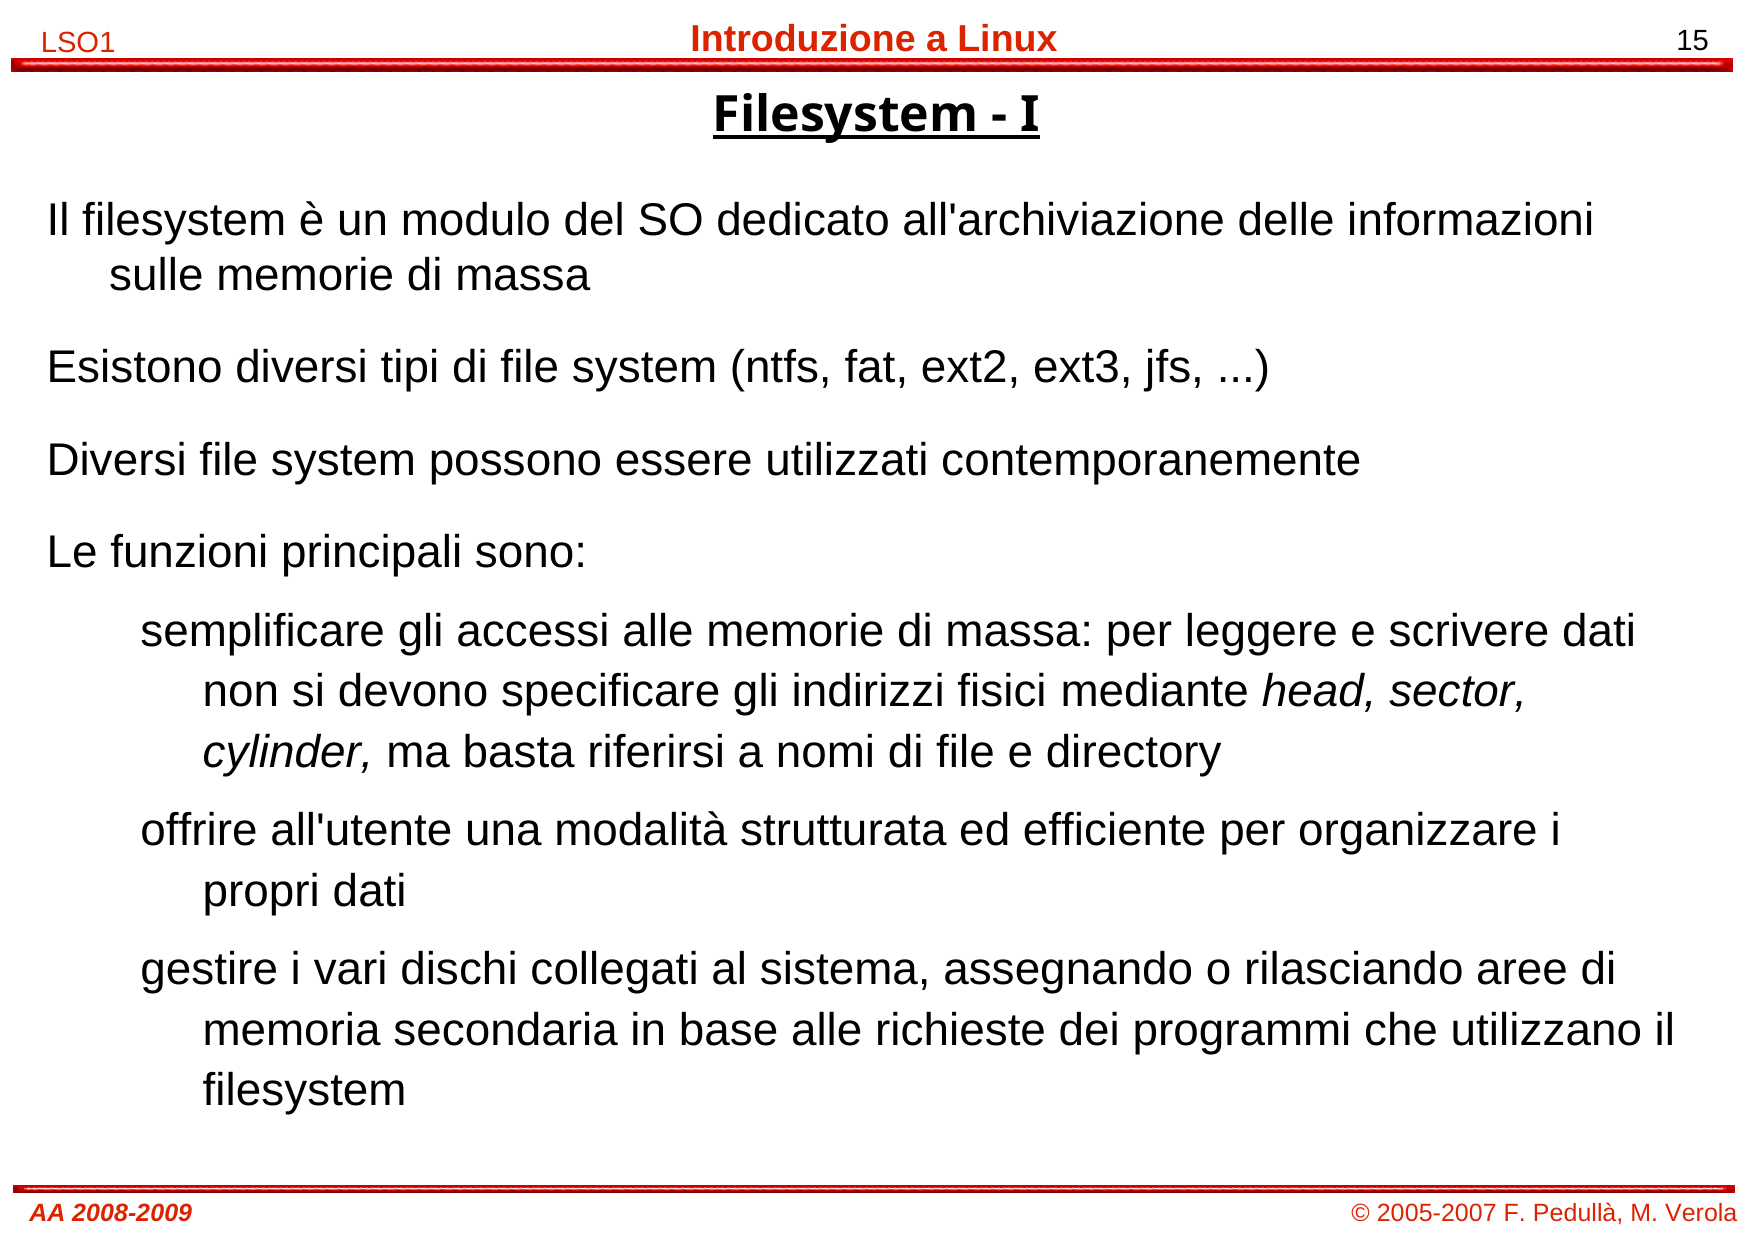

# Filesystem - I
Il filesystem è un modulo del SO dedicato all'archiviazione delle informazioni sulle memorie di massa
Esistono diversi tipi di file system (ntfs, fat, ext2, ext3, jfs, ...)
Diversi file system possono essere utilizzati contemporanemente
Le funzioni principali sono:
semplificare gli accessi alle memorie di massa: per leggere e scrivere dati non si devono specificare gli indirizzi fisici mediante head, sector, cylinder, ma basta riferirsi a nomi di file e directory
offrire all'utente una modalità strutturata ed efficiente per organizzare i propri dati
gestire i vari dischi collegati al sistema, assegnando o rilasciando aree di memoria secondaria in base alle richieste dei programmi che utilizzano il filesystem